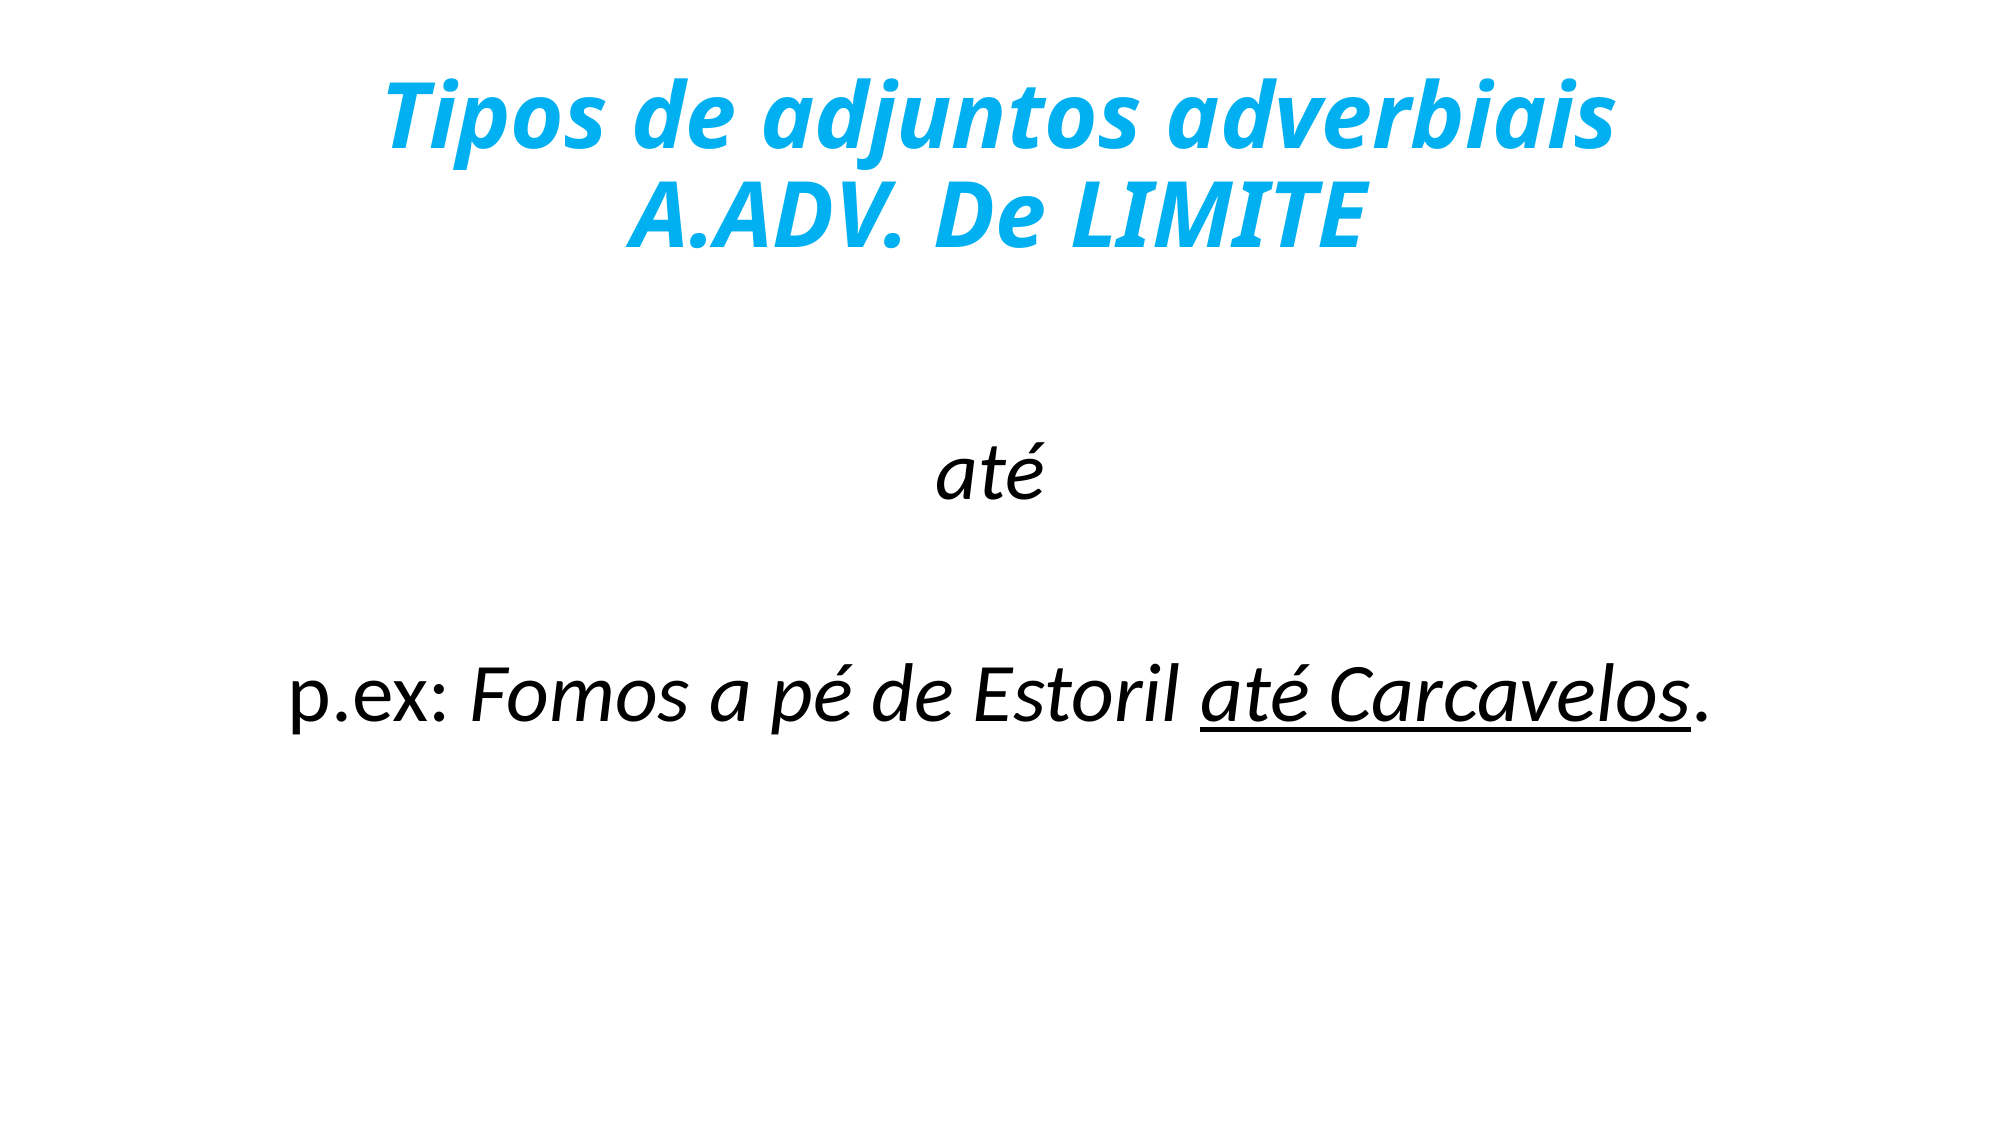

# Tipos de adjuntos adverbiais A.ADV. De LIMITE
até
p.ex: Fomos a pé de Estoril até Carcavelos.